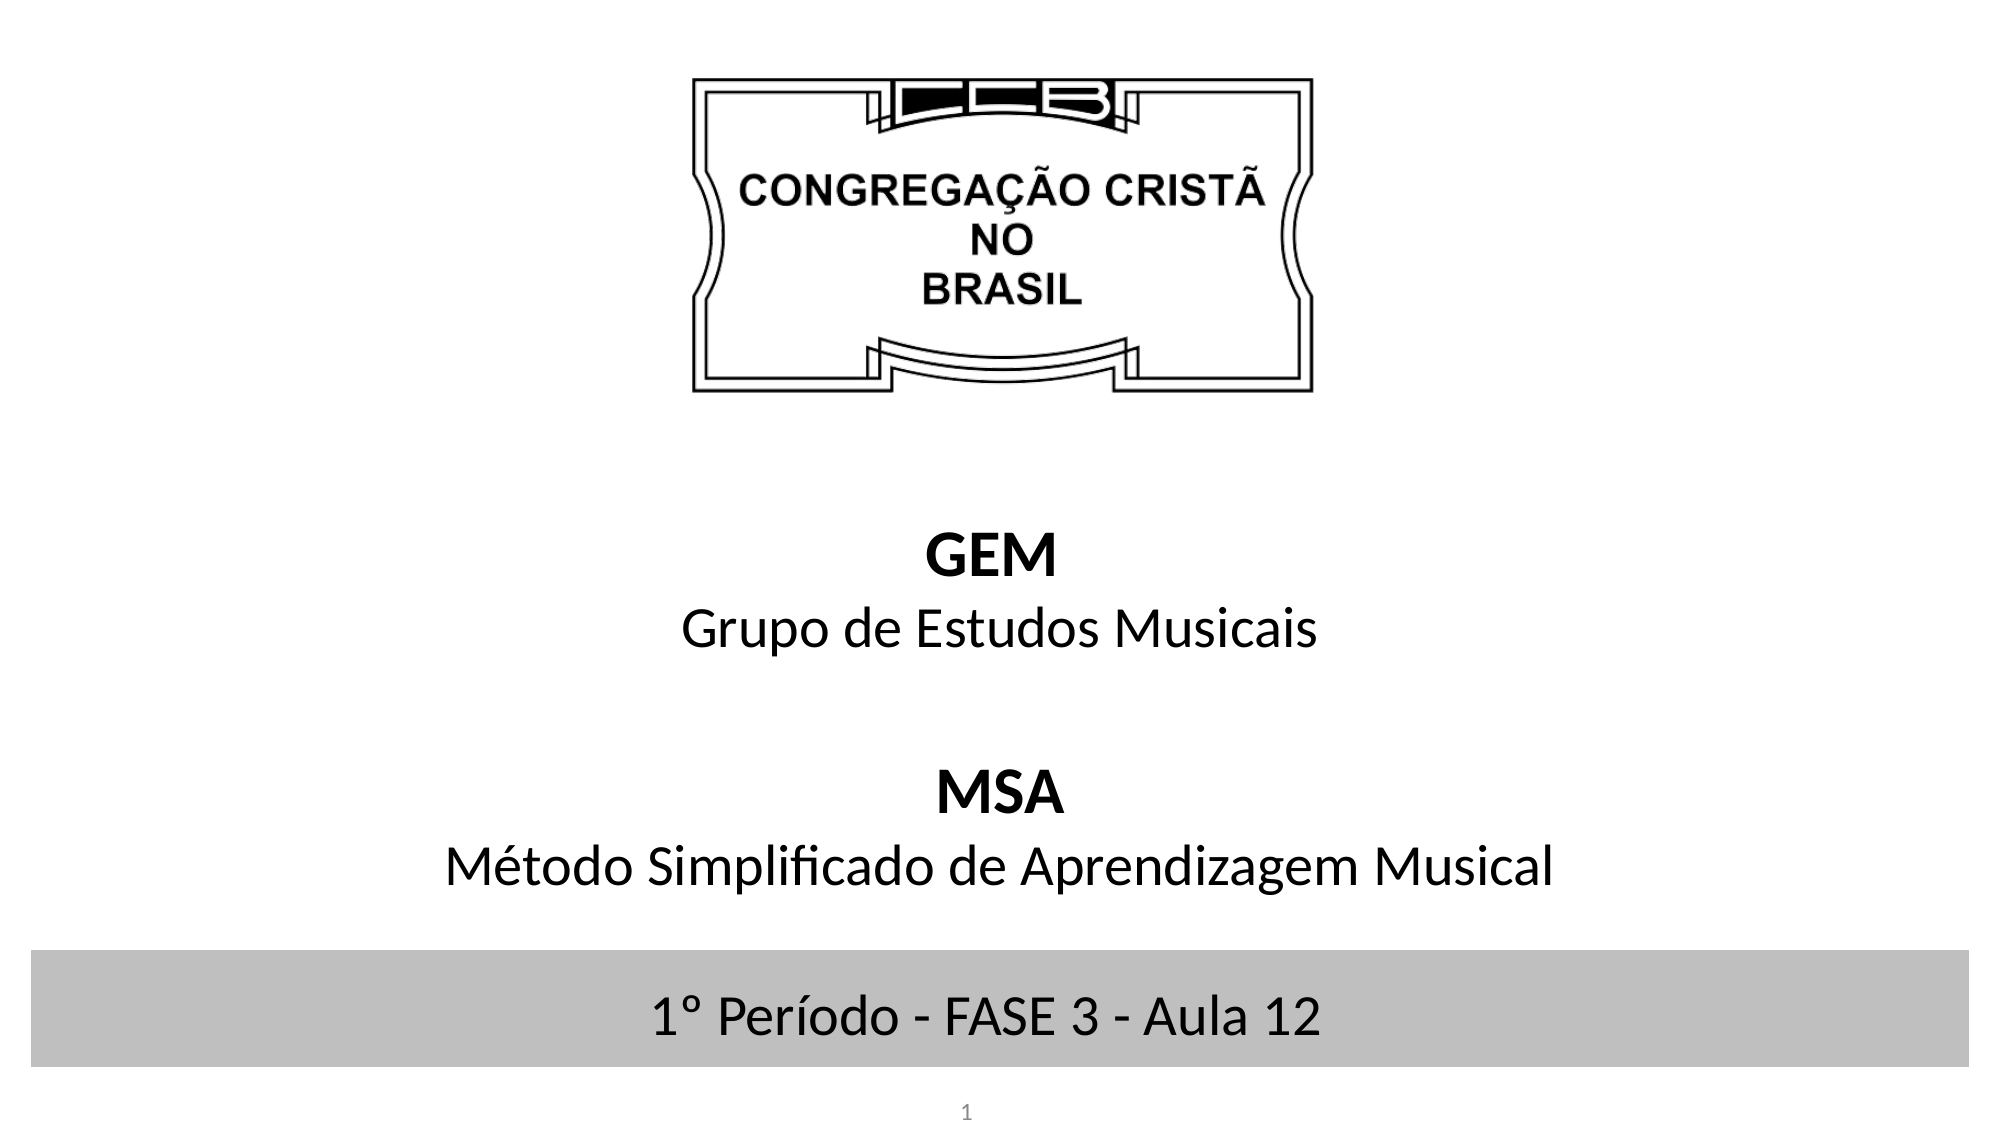

GEM
Grupo de Estudos Musicais
MSA
Método Simplificado de Aprendizagem Musical
1º Período - FASE 3 - Aula 12